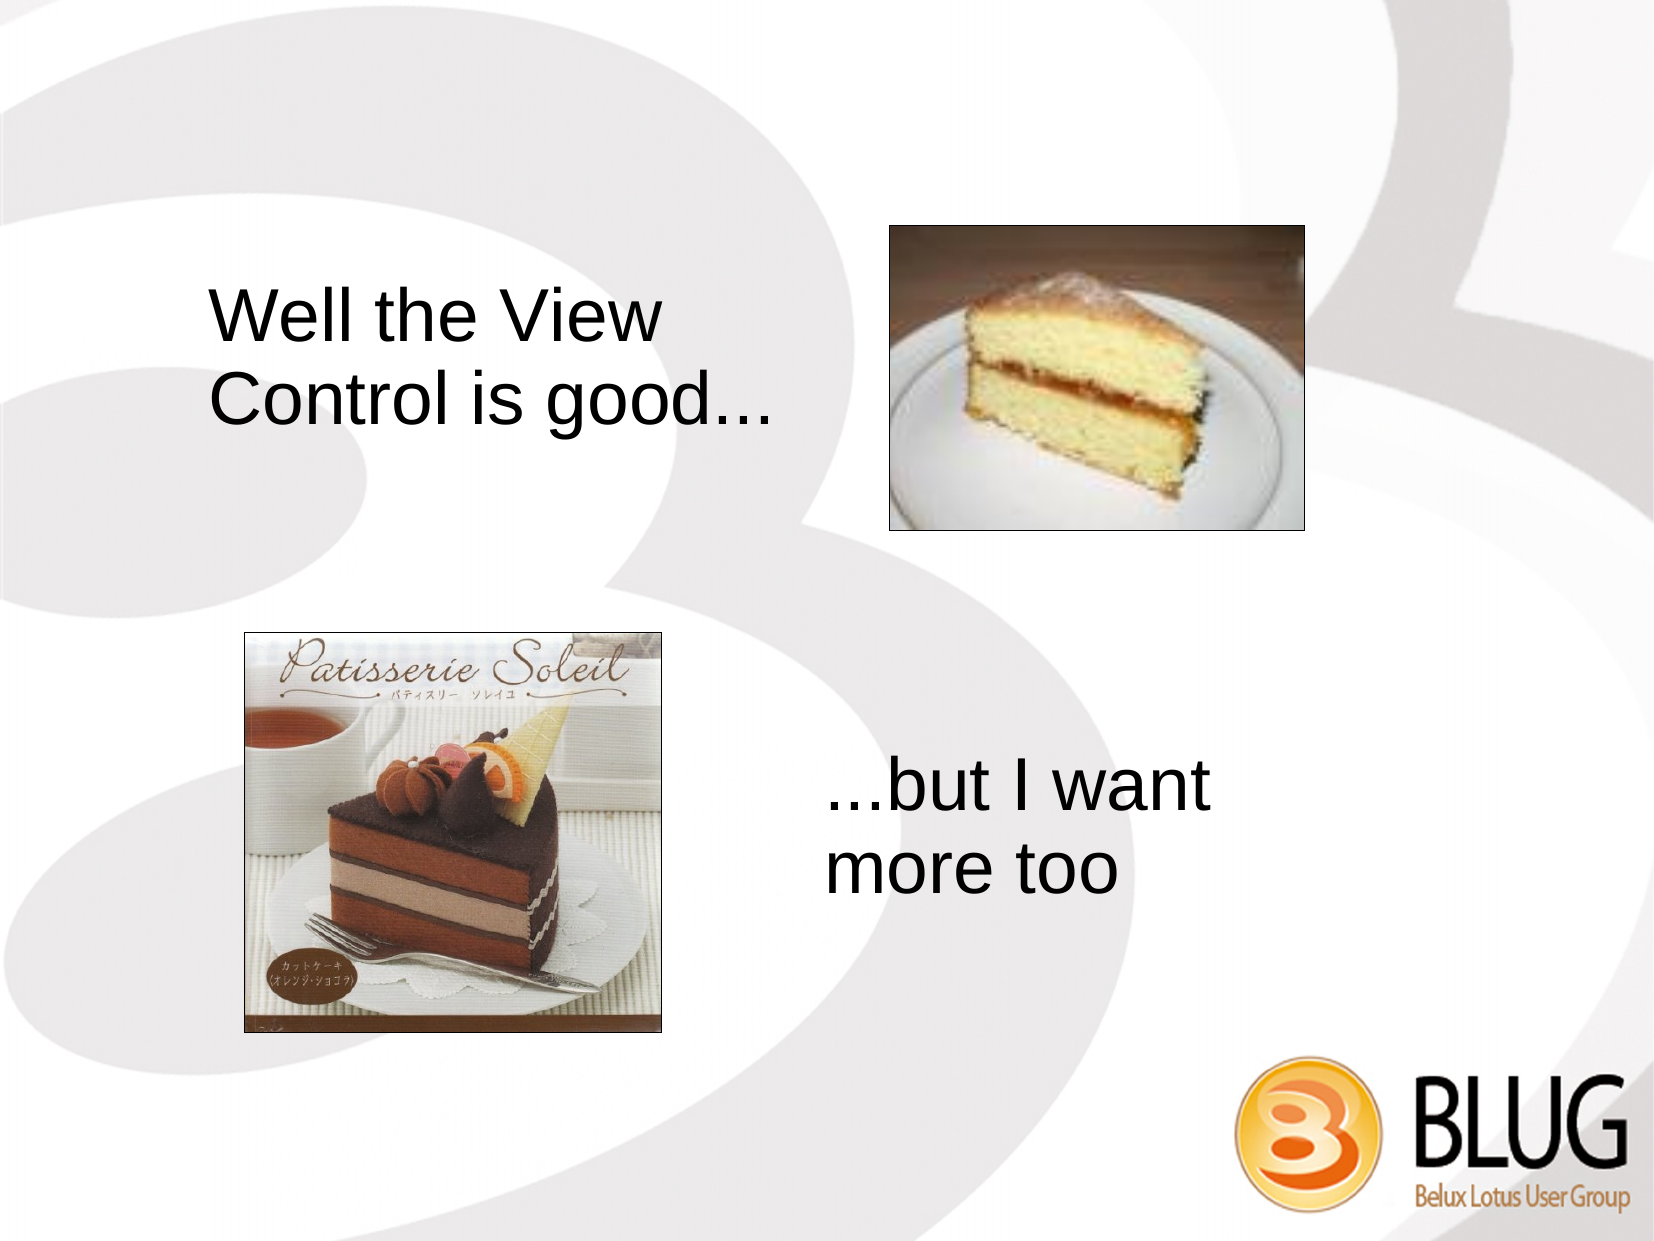

Well the View Control is good...
...but I want more too